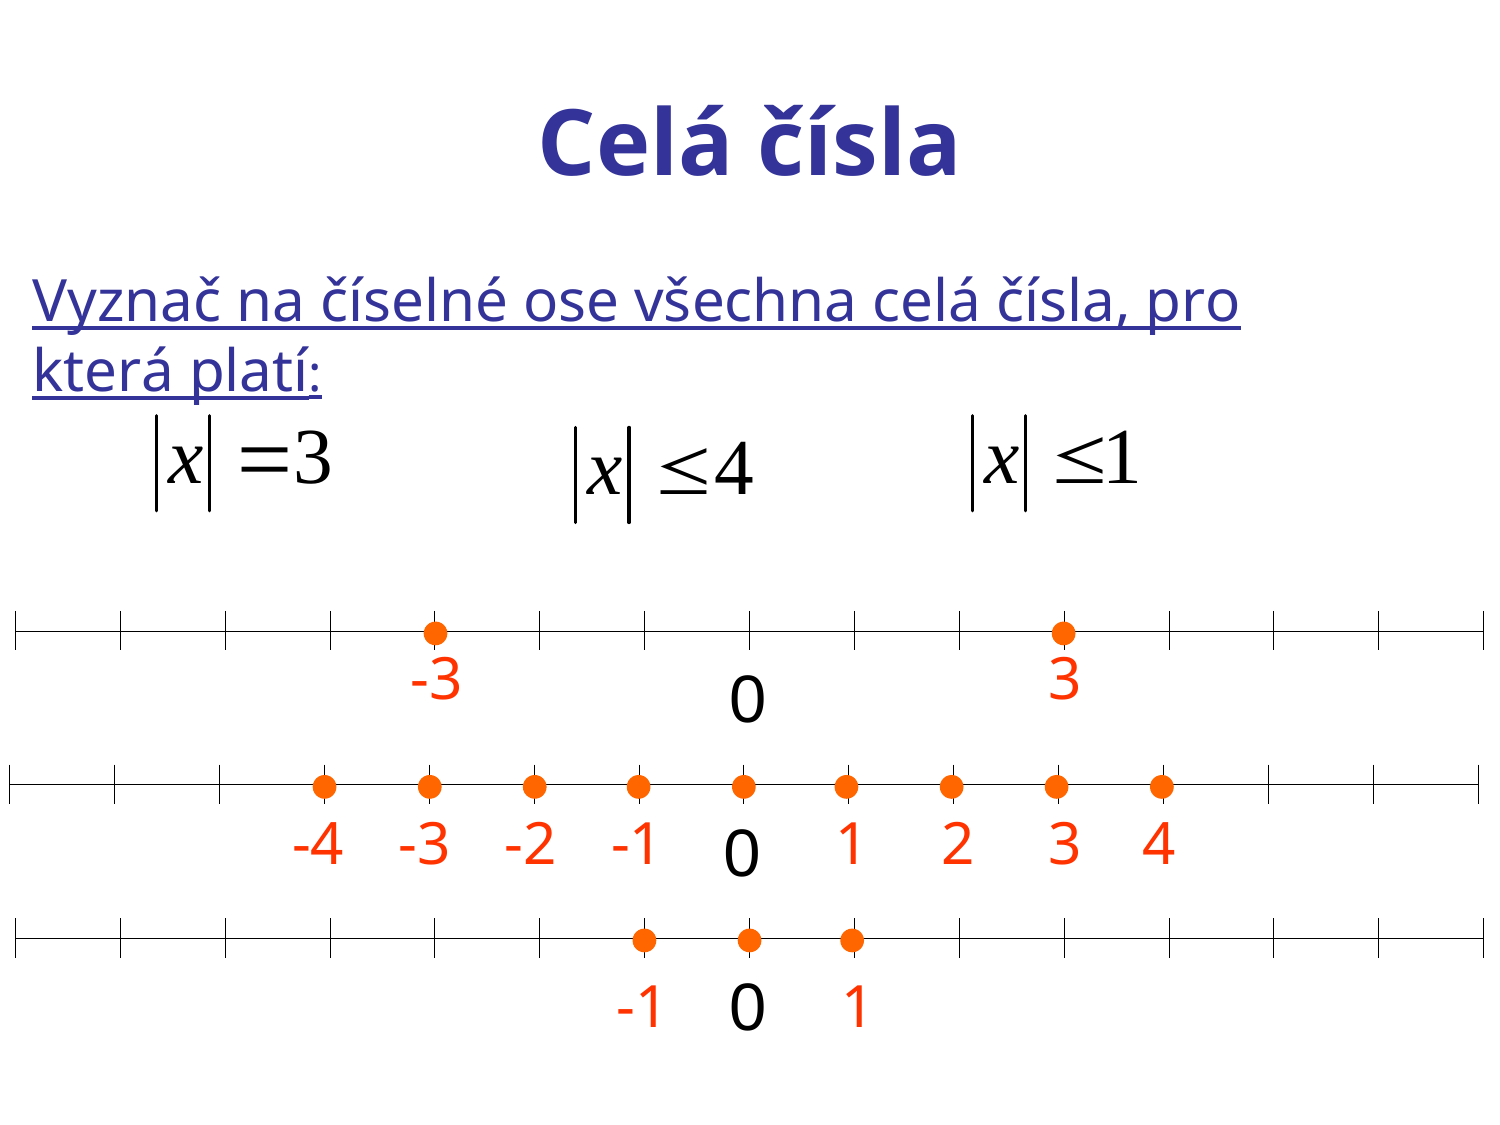

# Celá čísla
Vyznač na číselné ose všechna celá čísla, pro která platí:
-3
3
-4
-3
-2
-1
1
2
3
4
-1
1